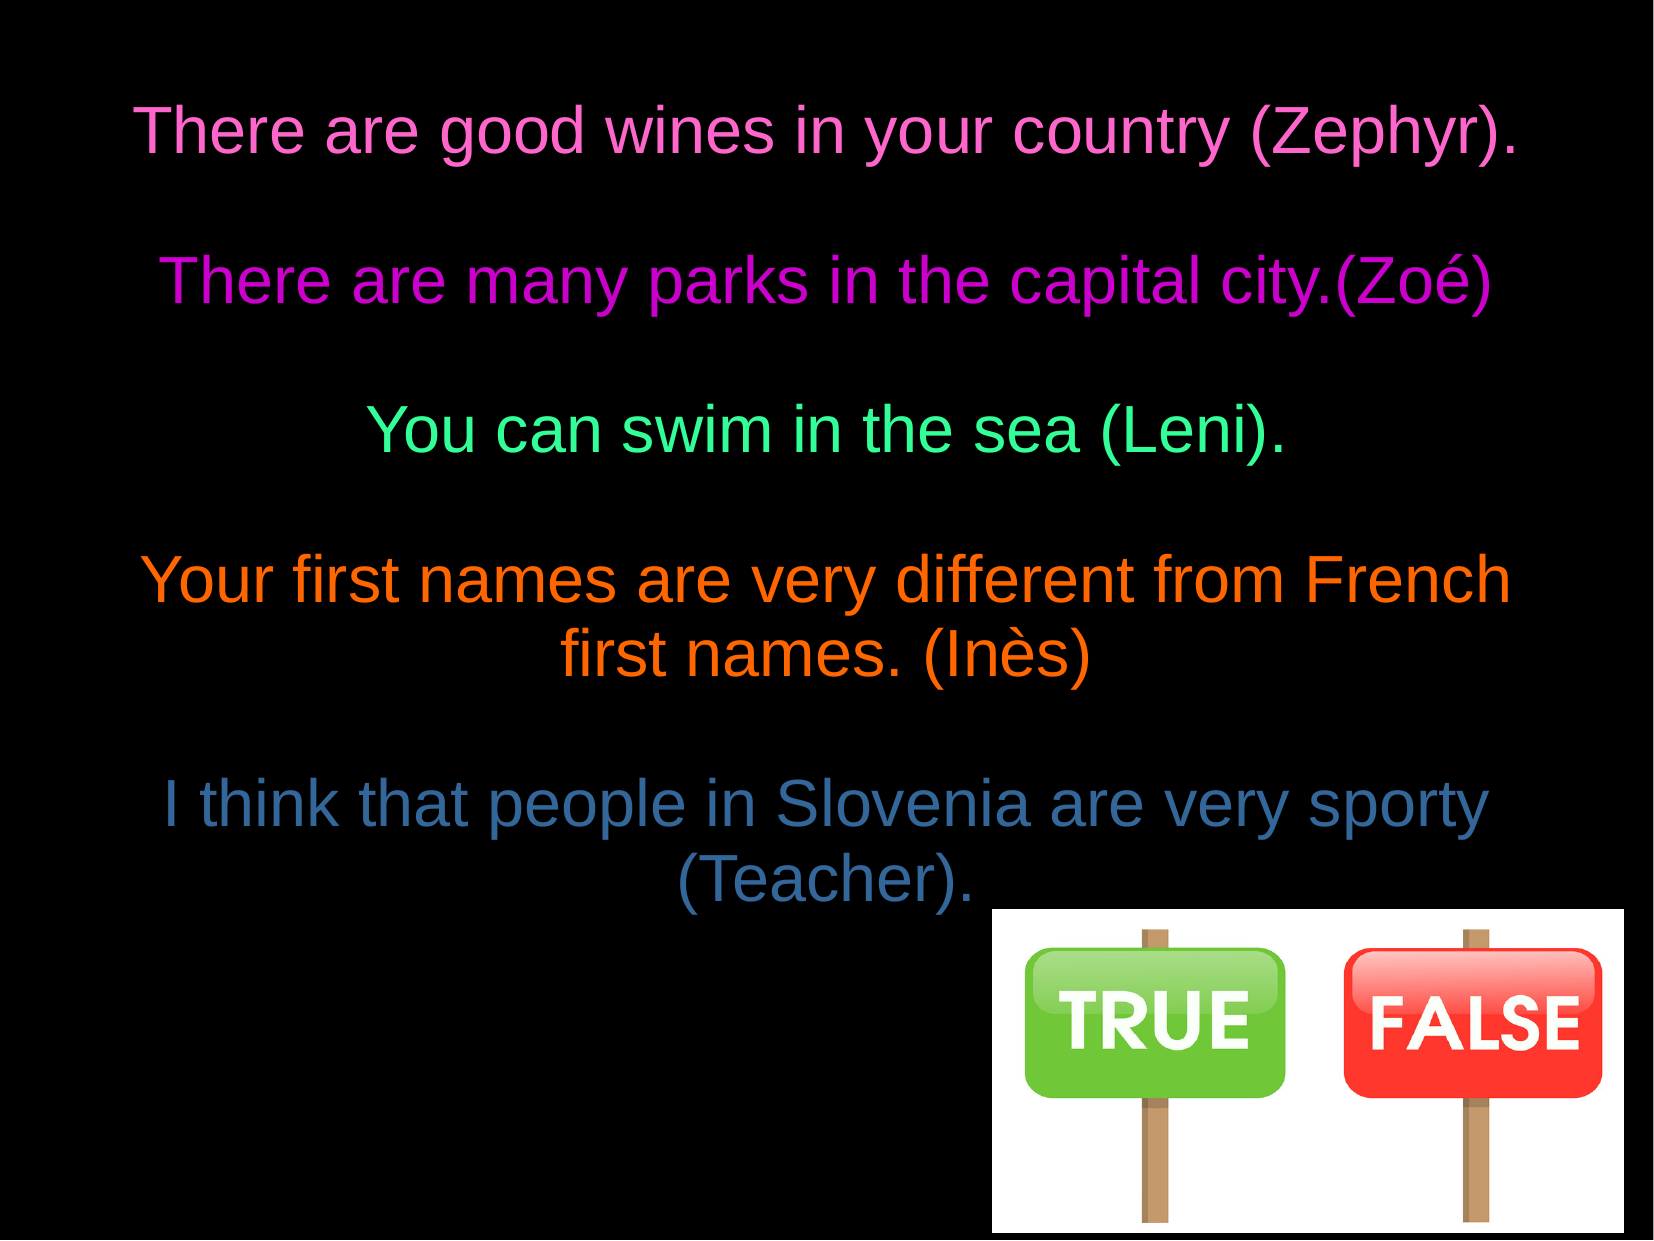

# There are good wines in your country (Zephyr).
There are many parks in the capital city.(Zoé)
You can swim in the sea (Leni).
Your first names are very different from French first names. (Inès)
I think that people in Slovenia are very sporty (Teacher).